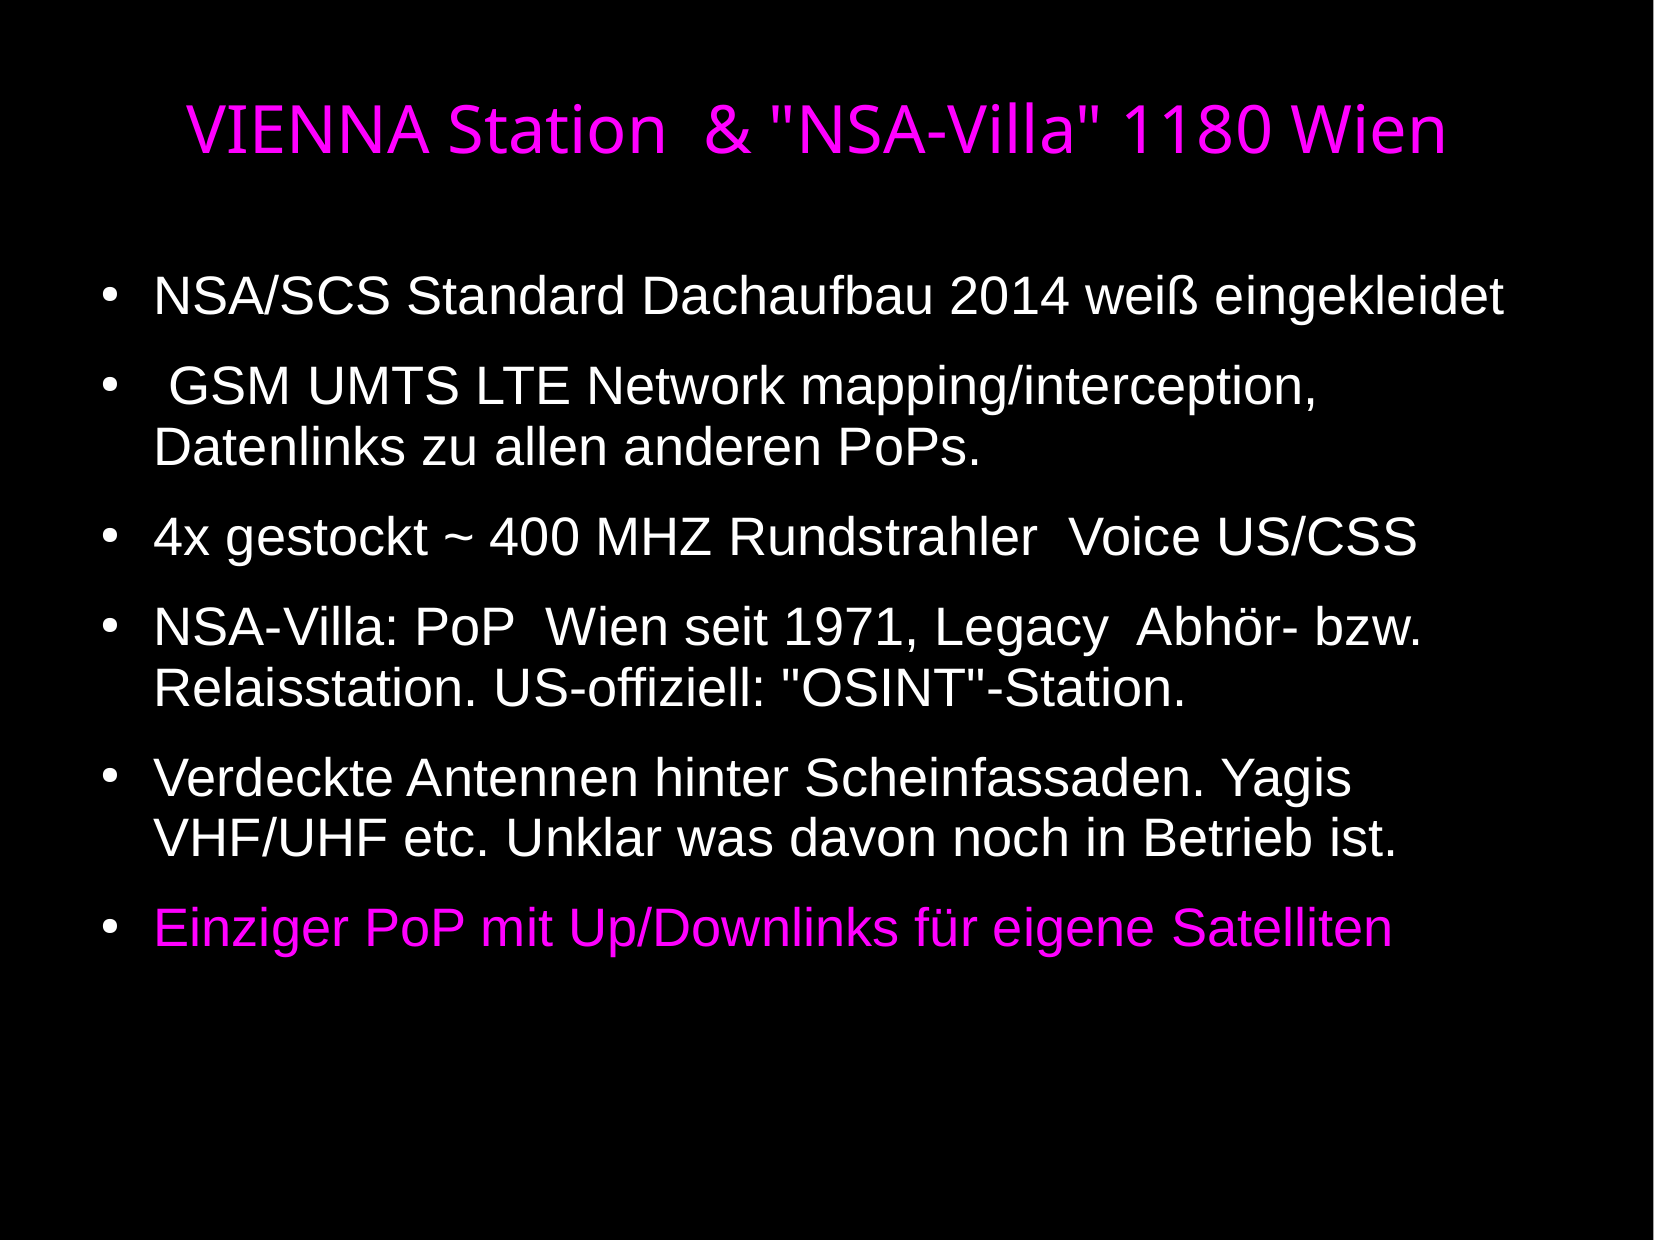

# VIENNA Station & "NSA-Villa" 1180 Wien
NSA/SCS Standard Dachaufbau 2014 weiß eingekleidet
 GSM UMTS LTE Network mapping/interception, Datenlinks zu allen anderen PoPs.
4x gestockt ~ 400 MHZ Rundstrahler Voice US/CSS
NSA-Villa: PoP Wien seit 1971, Legacy Abhör- bzw. Relaisstation. US-offiziell: "OSINT"-Station.
Verdeckte Antennen hinter Scheinfassaden. Yagis VHF/UHF etc. Unklar was davon noch in Betrieb ist.
Einziger PoP mit Up/Downlinks für eigene Satelliten